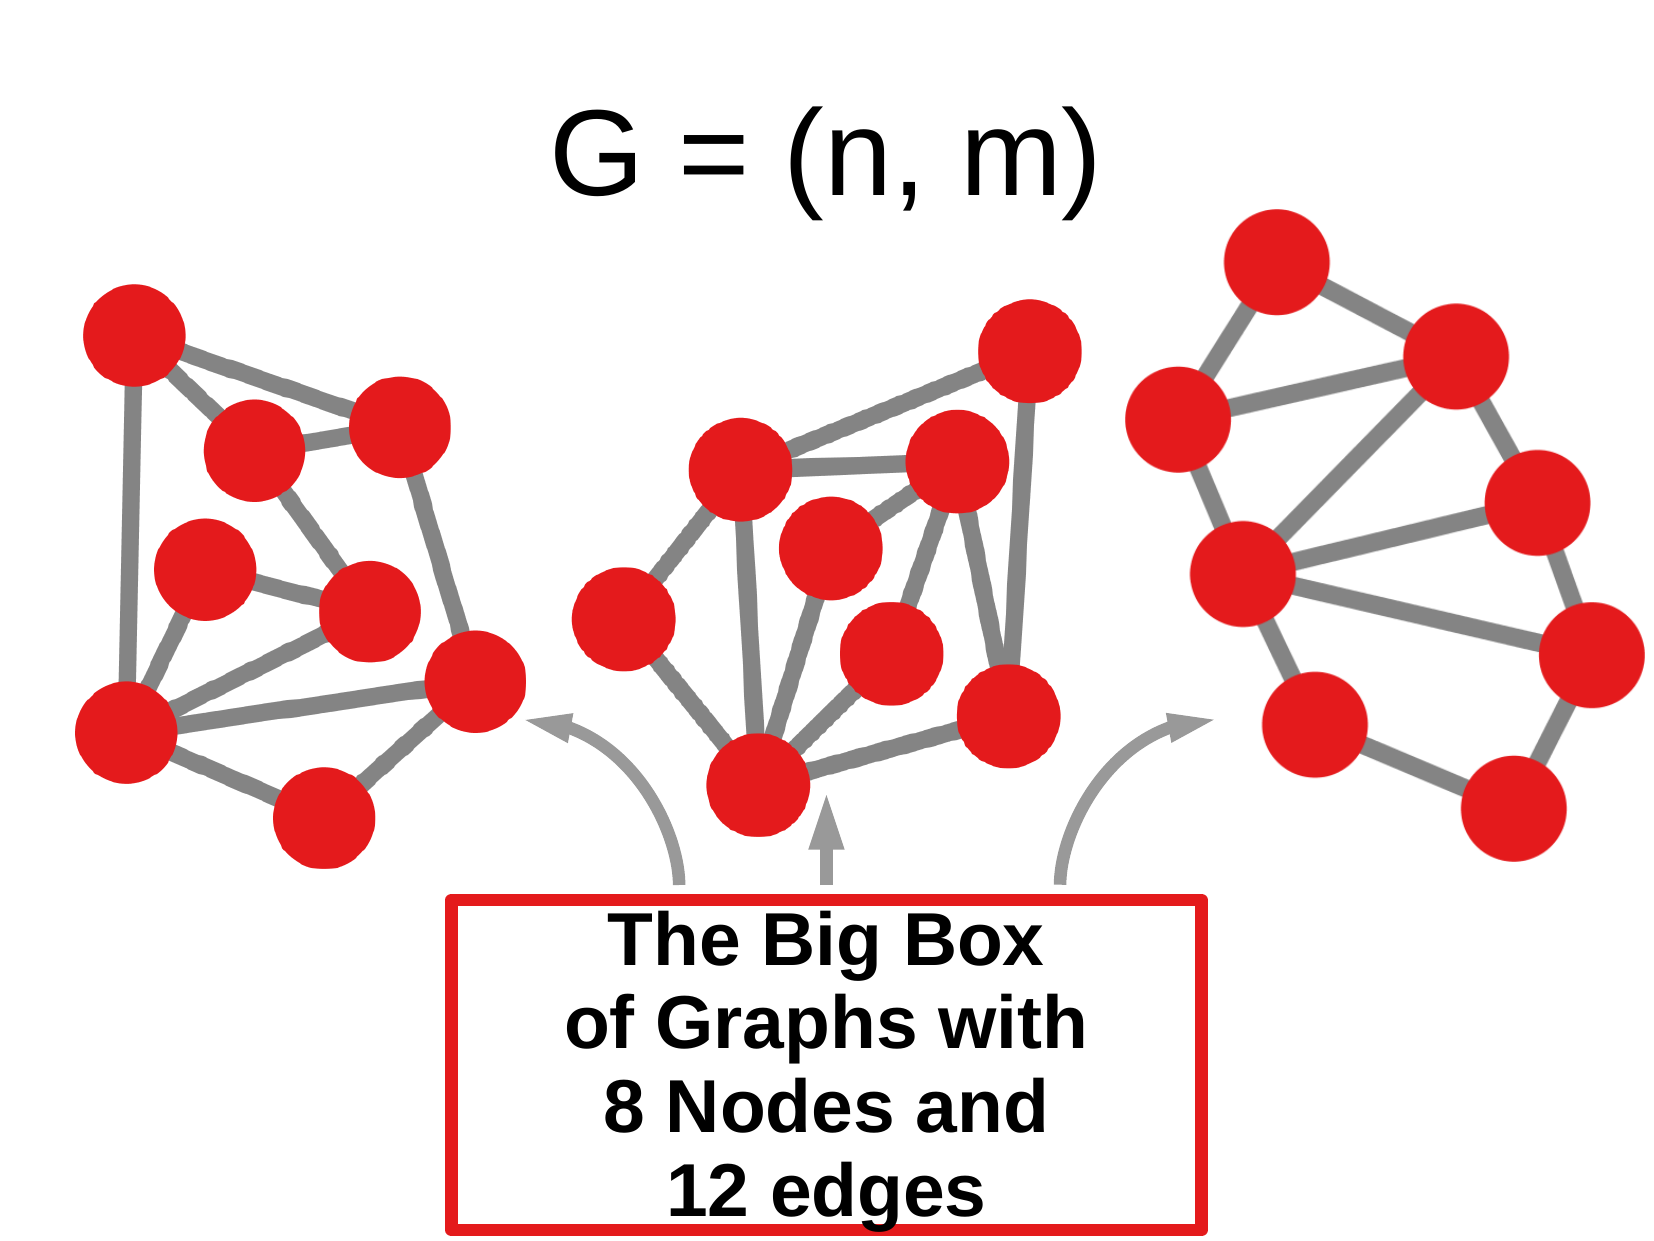

# G = (n, m)
The Big Box
of Graphs with
8 Nodes and
12 edges